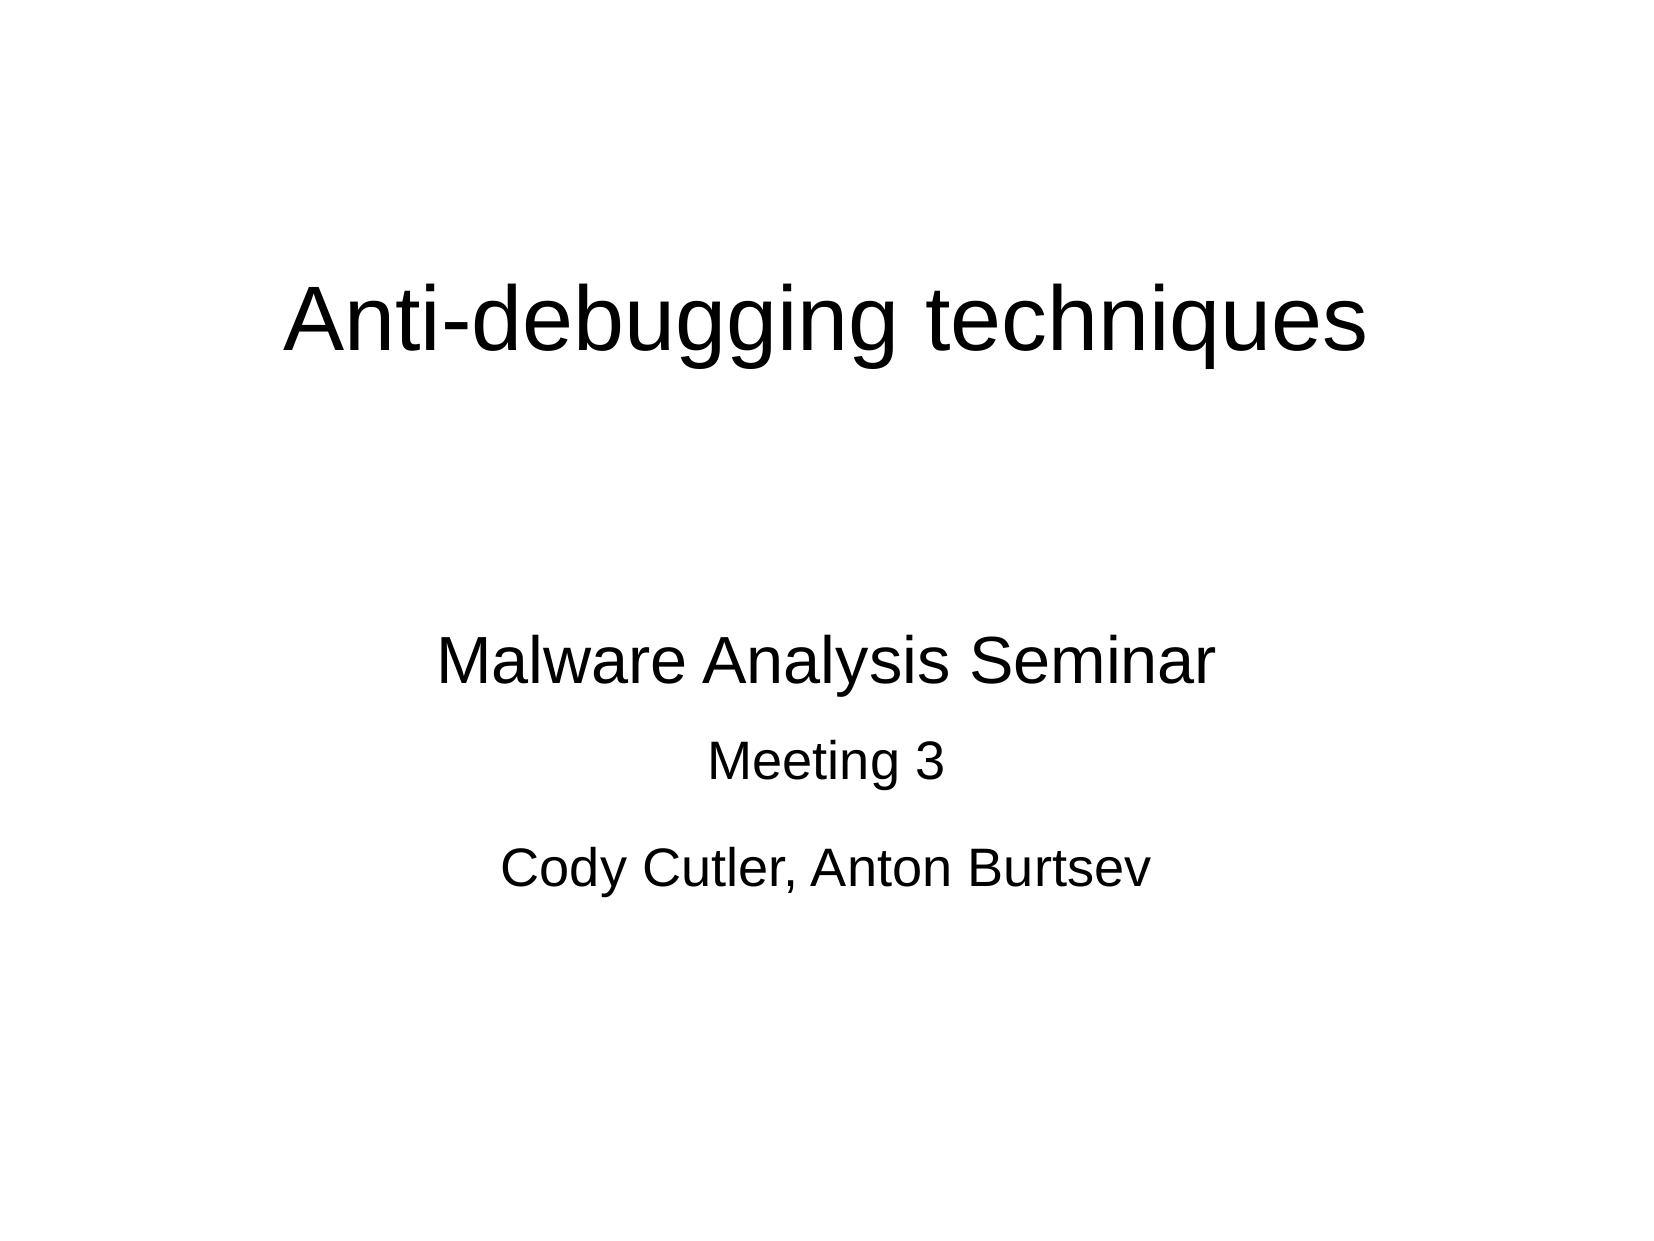

# Anti-debugging techniques
Malware Analysis Seminar
Meeting 3
Cody Cutler, Anton Burtsev